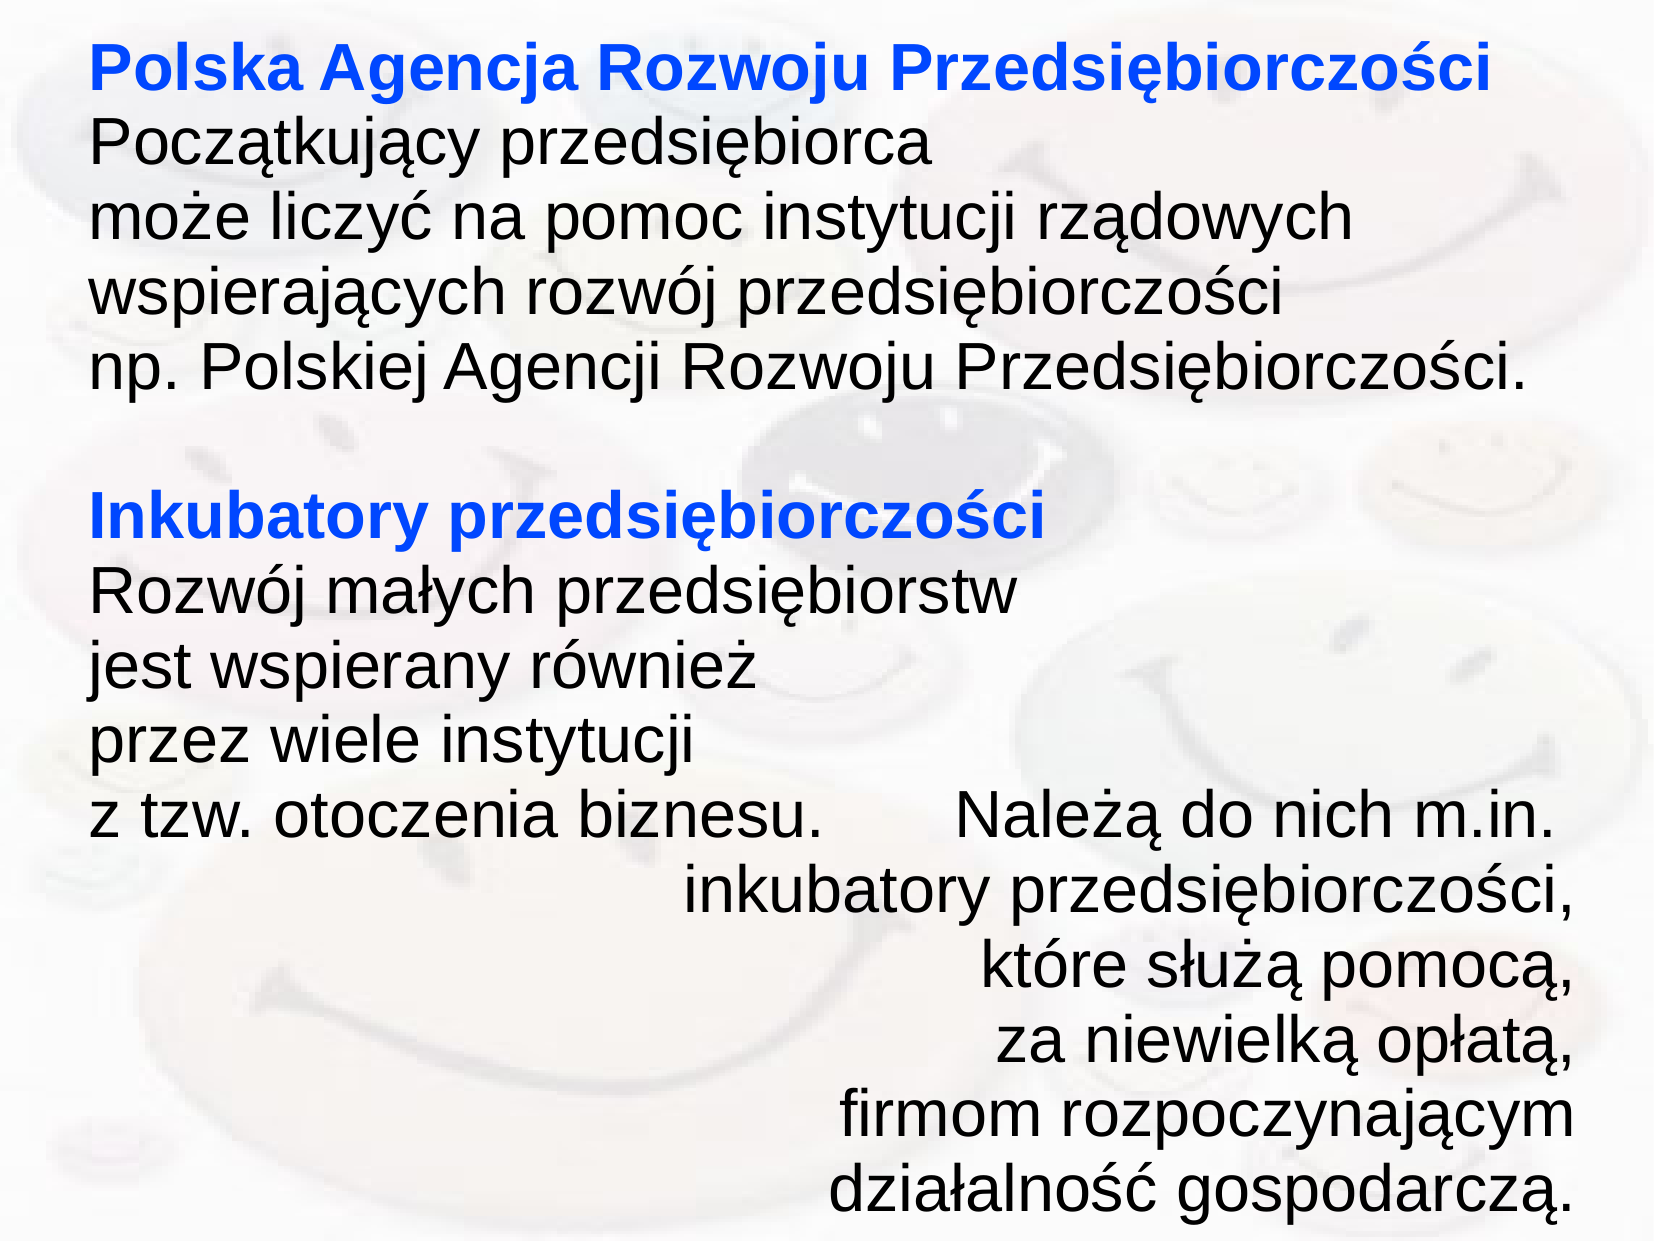

# Polska Agencja Rozwoju Przedsiębiorczości
Początkujący przedsiębiorca
może liczyć na pomoc instytucji rządowych
wspierających rozwój przedsiębiorczości
np. Polskiej Agencji Rozwoju Przedsiębiorczości.
Inkubatory przedsiębiorczości
Rozwój małych przedsiębiorstw
jest wspierany również
przez wiele instytucji
z tzw. otoczenia biznesu. Należą do nich m.in.
inkubatory przedsiębiorczości,
które służą pomocą,
za niewielką opłatą,
firmom rozpoczynającym
działalność gospodarczą.